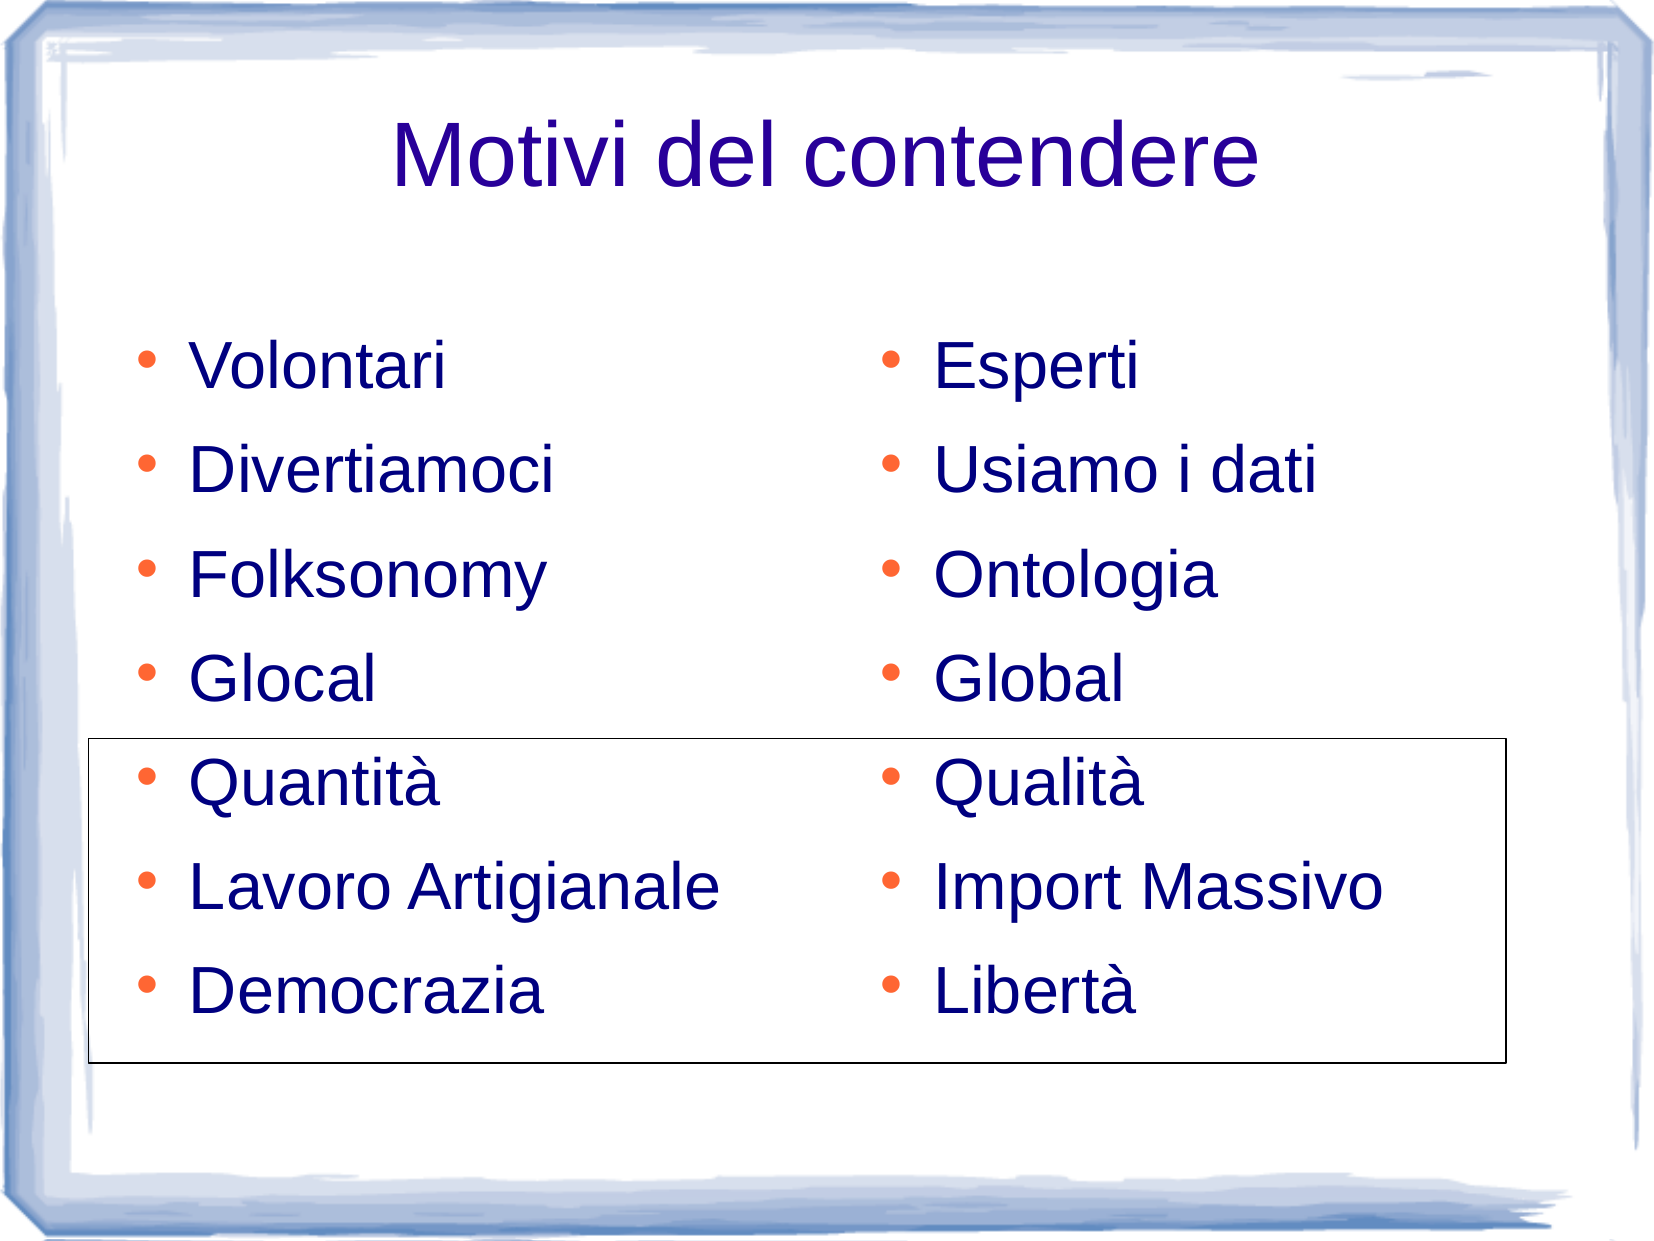

# Motivi del contendere
Volontari
Divertiamoci
Folksonomy
Glocal
Quantità
Lavoro Artigianale
Democrazia
Esperti
Usiamo i dati
Ontologia
Global
Qualità
Import Massivo
Libertà